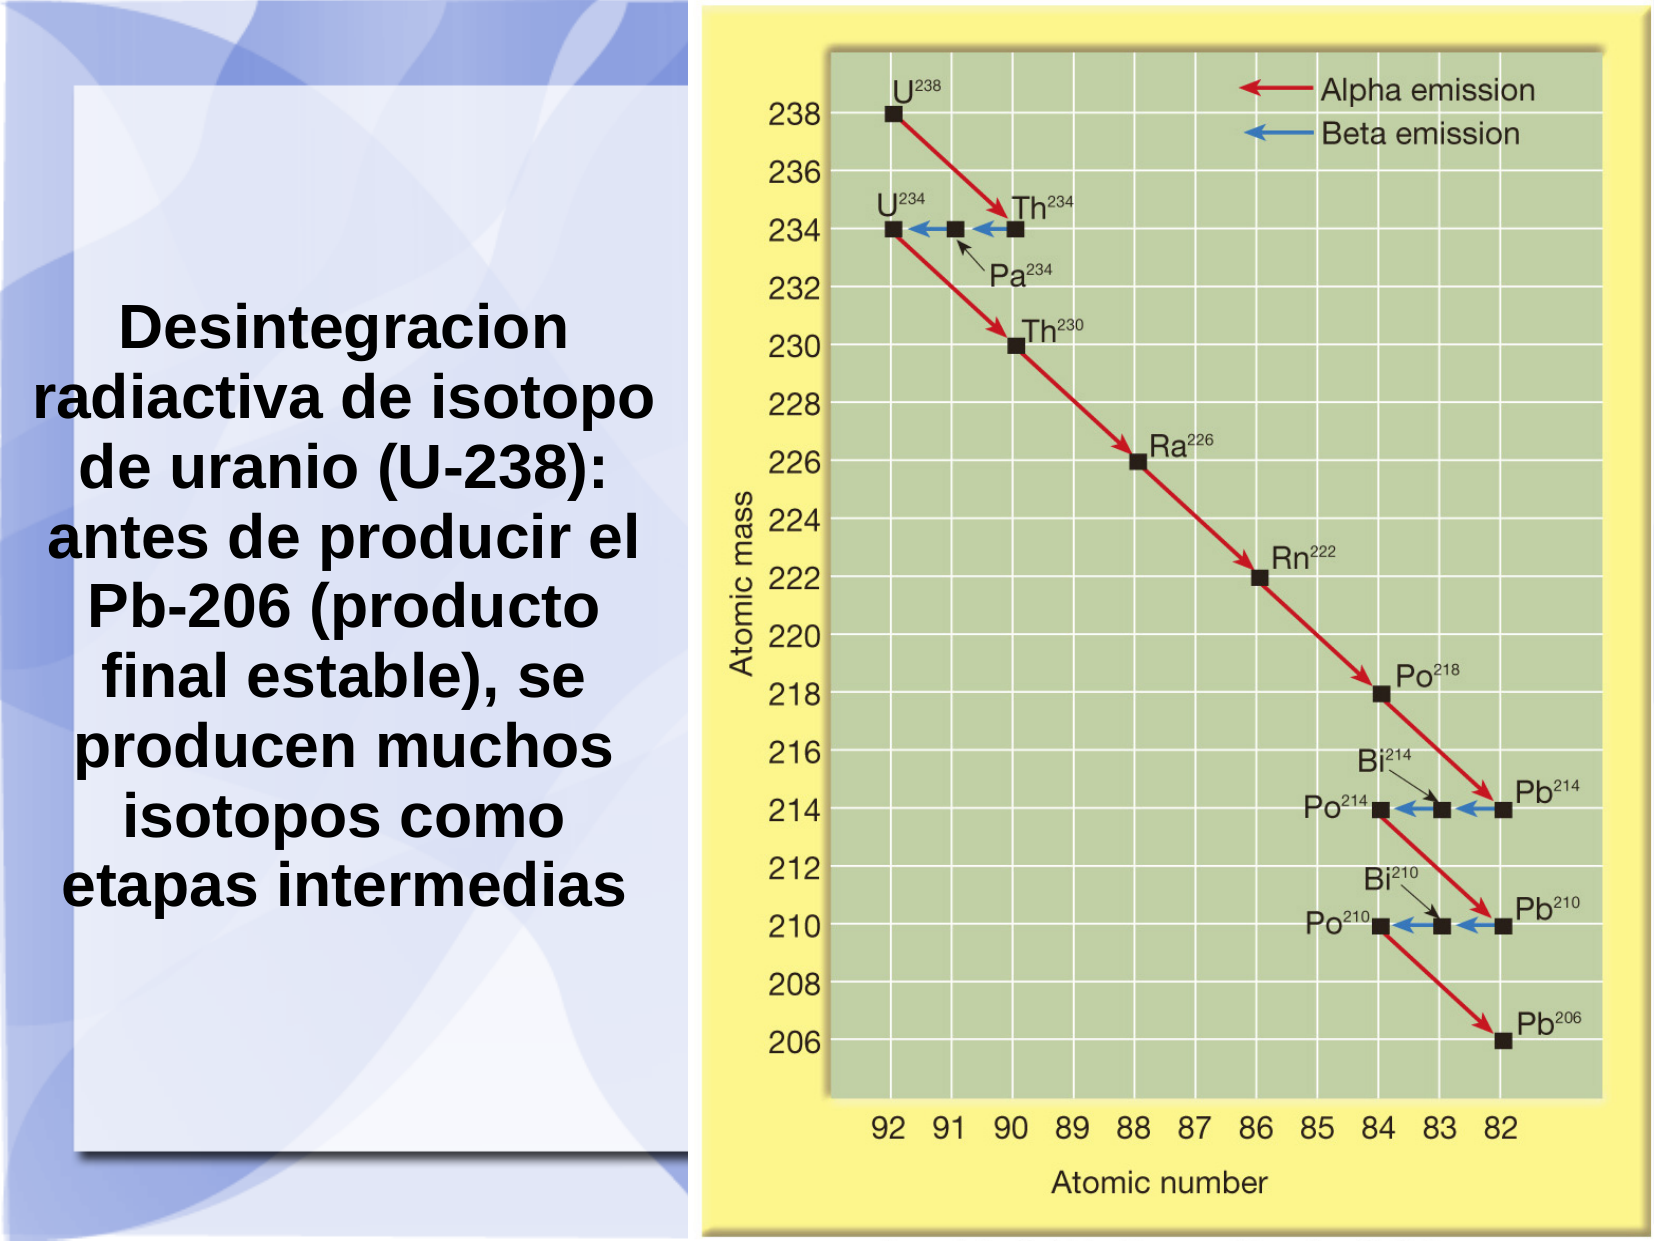

# Desintegracion radiactiva de isotopo de uranio (U-238): antes de producir el Pb-206 (producto final estable), se producen muchos isotopos como etapas intermedias